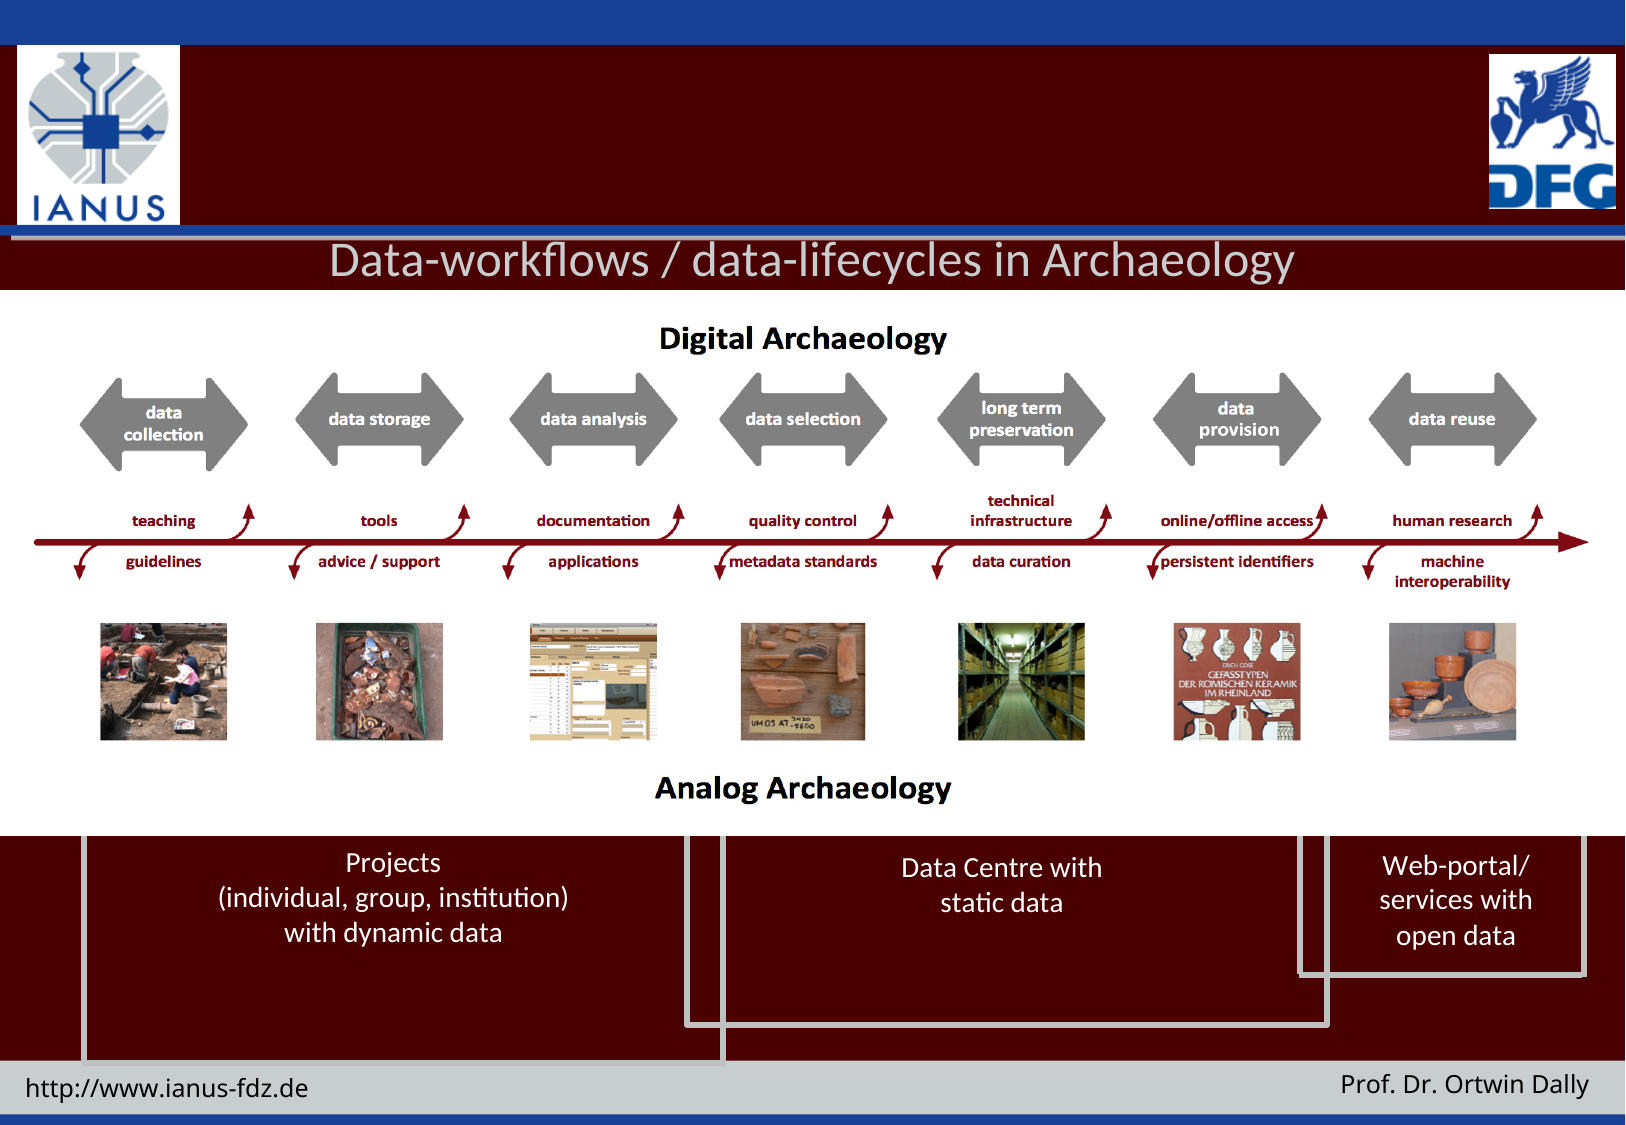

# Data-workflows / data-lifecycles in Archaeology
Projects
(individual, group, institution)
with dynamic data
Data Centre with static data
Web-portal/services with open data